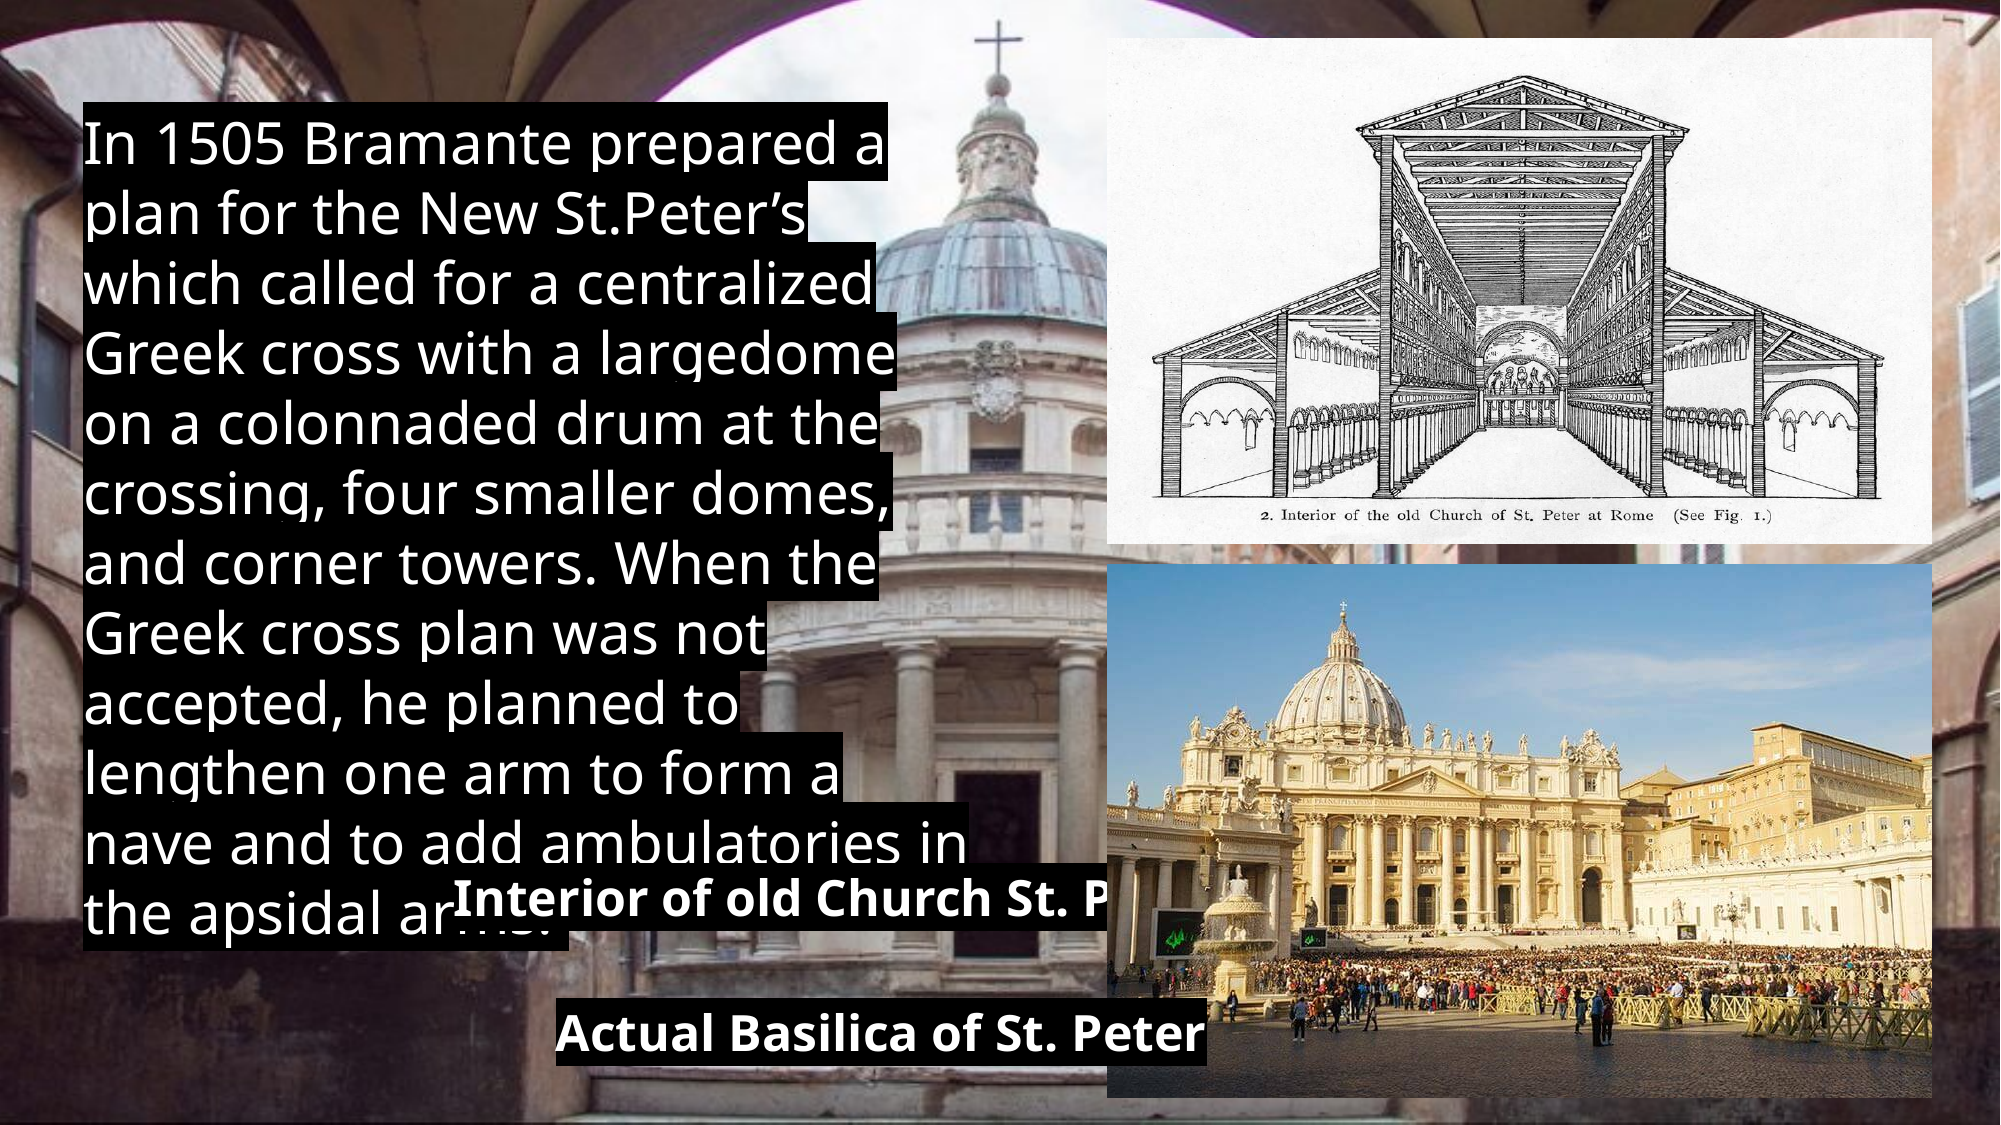

#
In 1505 Bramante prepared a plan for the New St.Peter’s which called for a centralized Greek cross with a largedome on a colonnaded drum at the crossing, four smaller domes, and corner towers. When the Greek cross plan was not accepted, he planned to lengthen one arm to form a nave and to add ambulatories in the apsidal arms.
Interior of old Church St. Peter
Actual Basilica of St. Peter